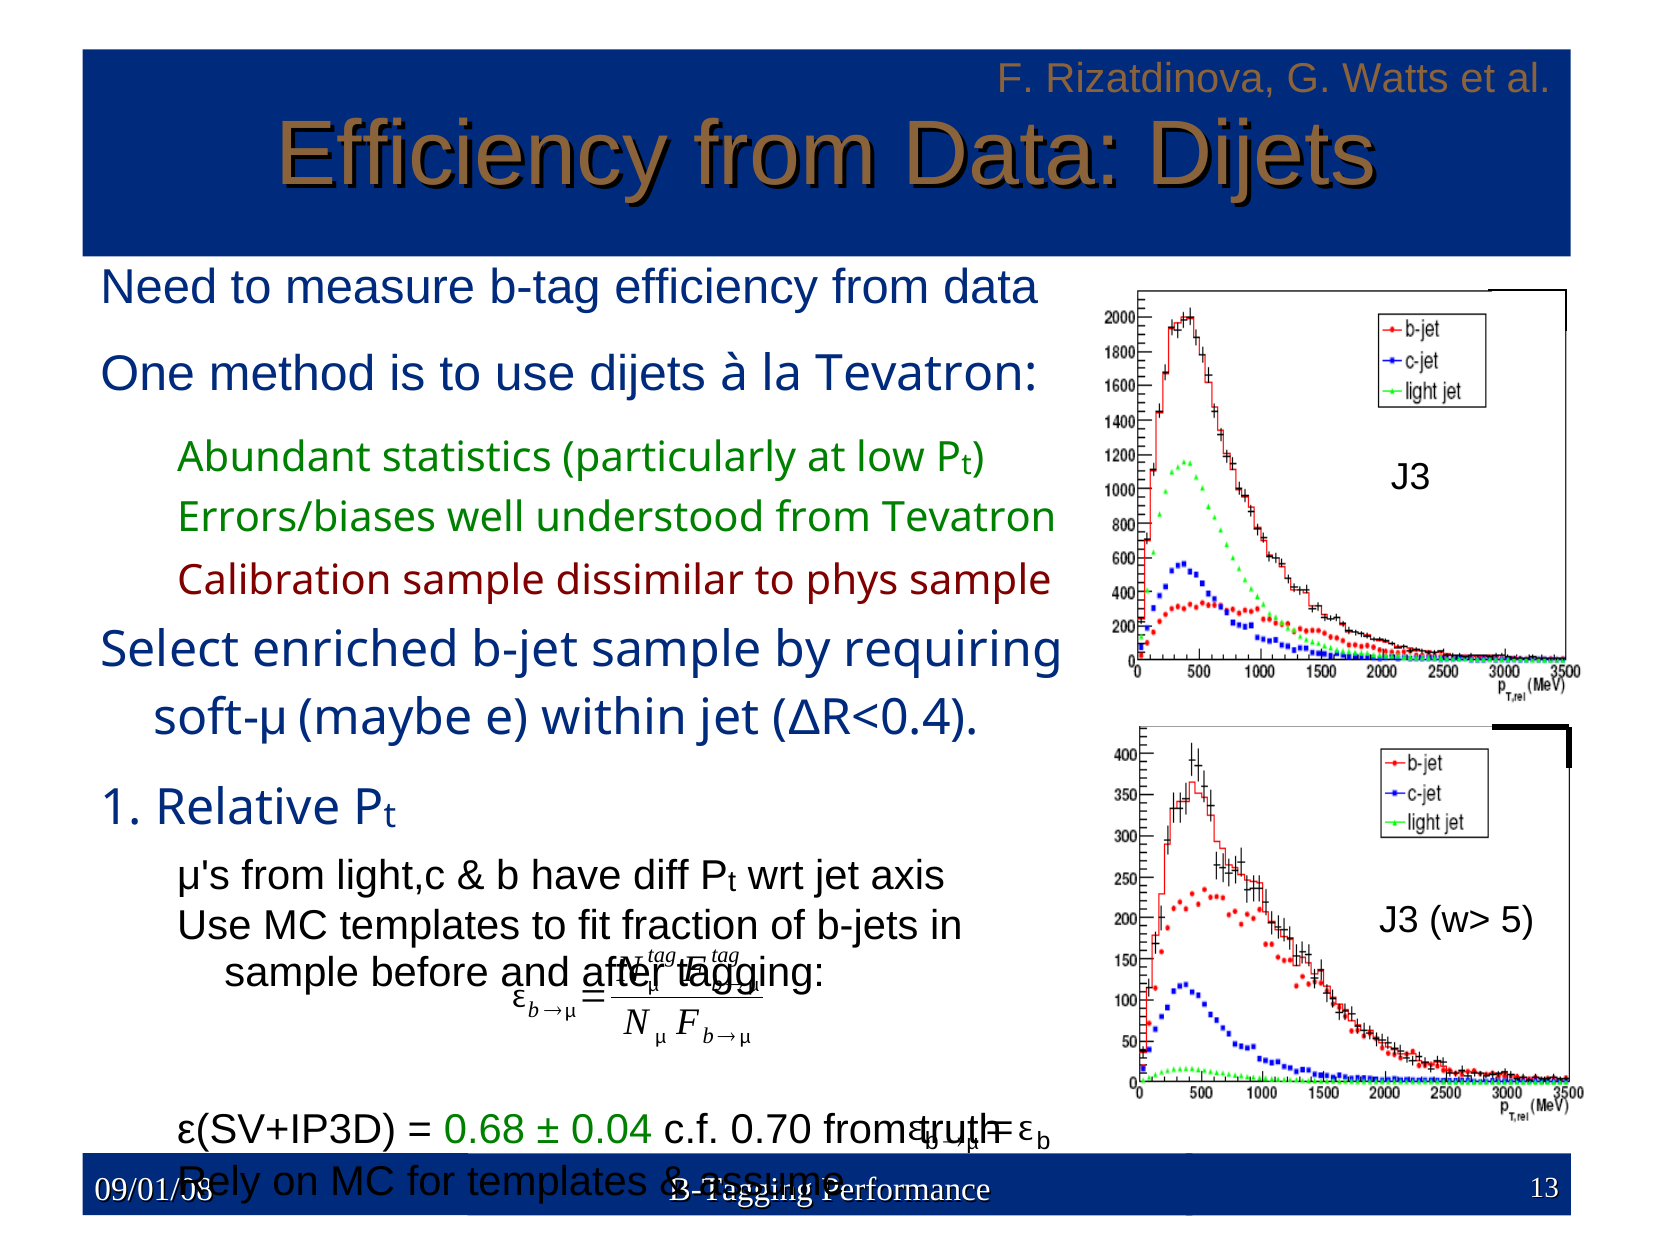

# Efficiency from Data: Dijets
F. Rizatdinova, G. Watts et al.
Need to measure b-tag efficiency from data
One method is to use dijets à la Tevatron:
Abundant statistics (particularly at low Pt)
Errors/biases well understood from Tevatron
Calibration sample dissimilar to phys sample
Select enriched b-jet sample by requiring soft-μ (maybe e) within jet (ΔR<0.4).
1. Relative Pt
μ's from light,c & b have diff Pt wrt jet axis
Use MC templates to fit fraction of b-jets in sample before and after tagging:
ε(SV+IP3D) = 0.68 ± 0.04 c.f. 0.70 from truth
Rely on MC for templates & assume
J3
J3 (w> 5)
B-Tagging Performance
13